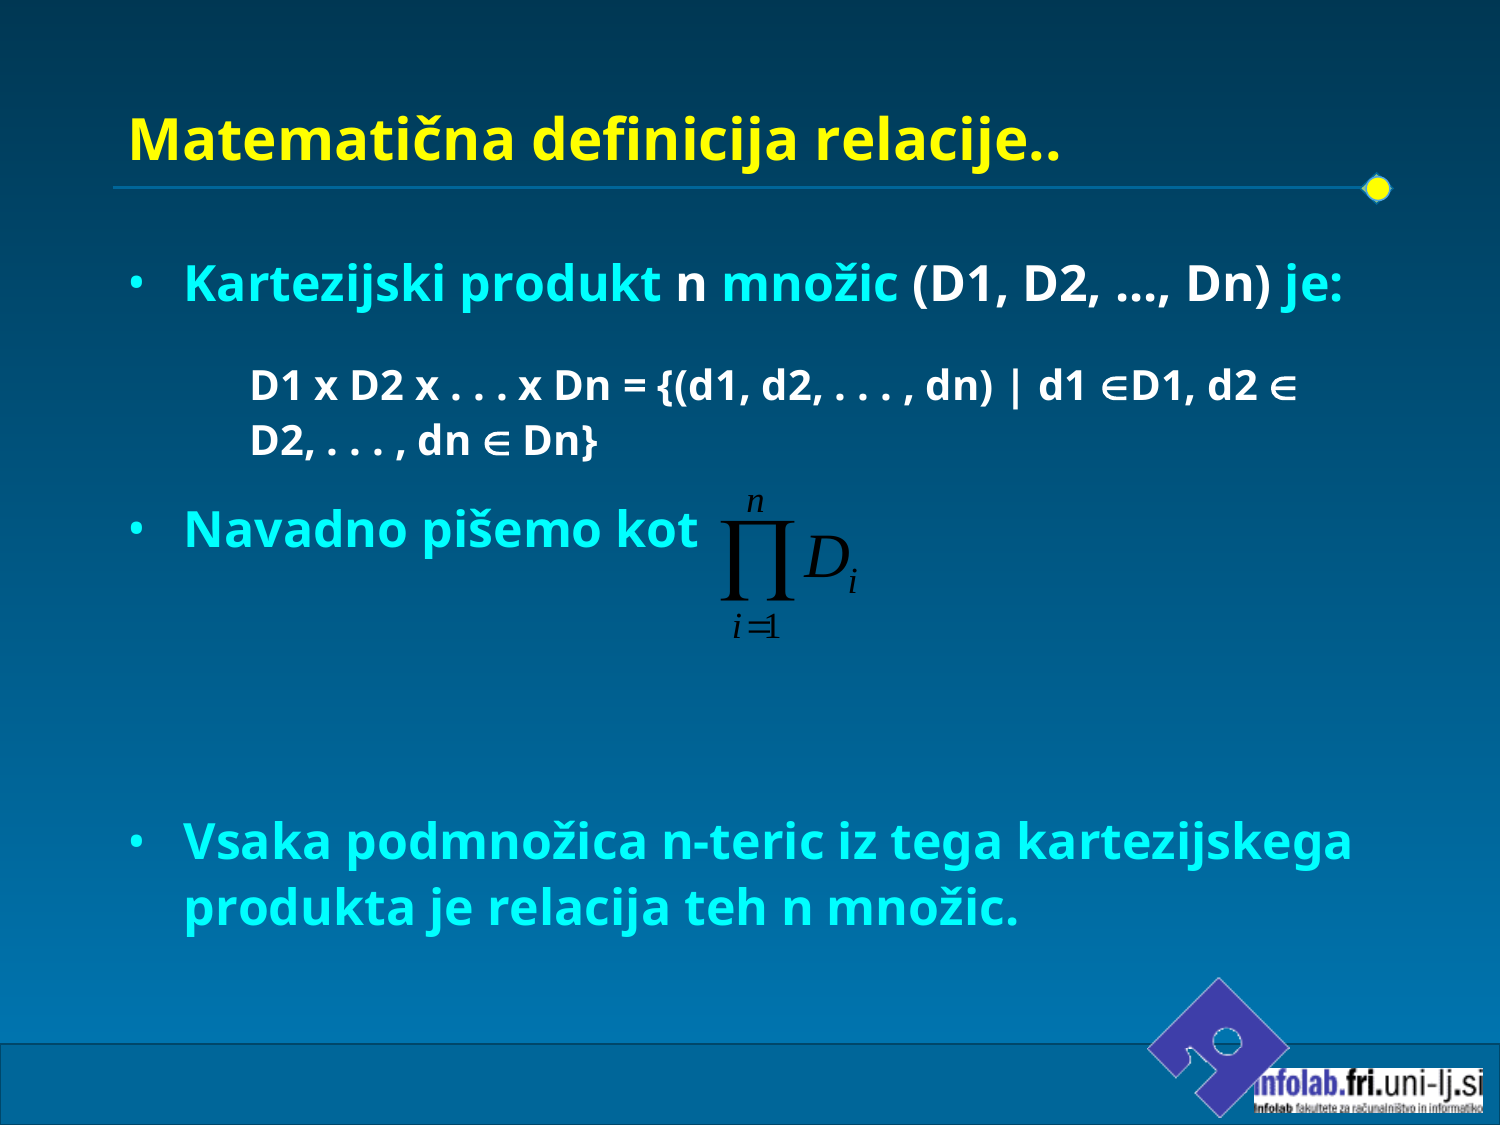

# Matematična definicija relacije..
Kartezijski produkt n množic (D1, D2, ..., Dn) je:
D1 x D2 x . . . x Dn = {(d1, d2, . . . , dn) | d1 D1, d2  D2, . . . , dn  Dn}
Navadno pišemo kot
Vsaka podmnožica n-teric iz tega kartezijskega produkta je relacija teh n množic.